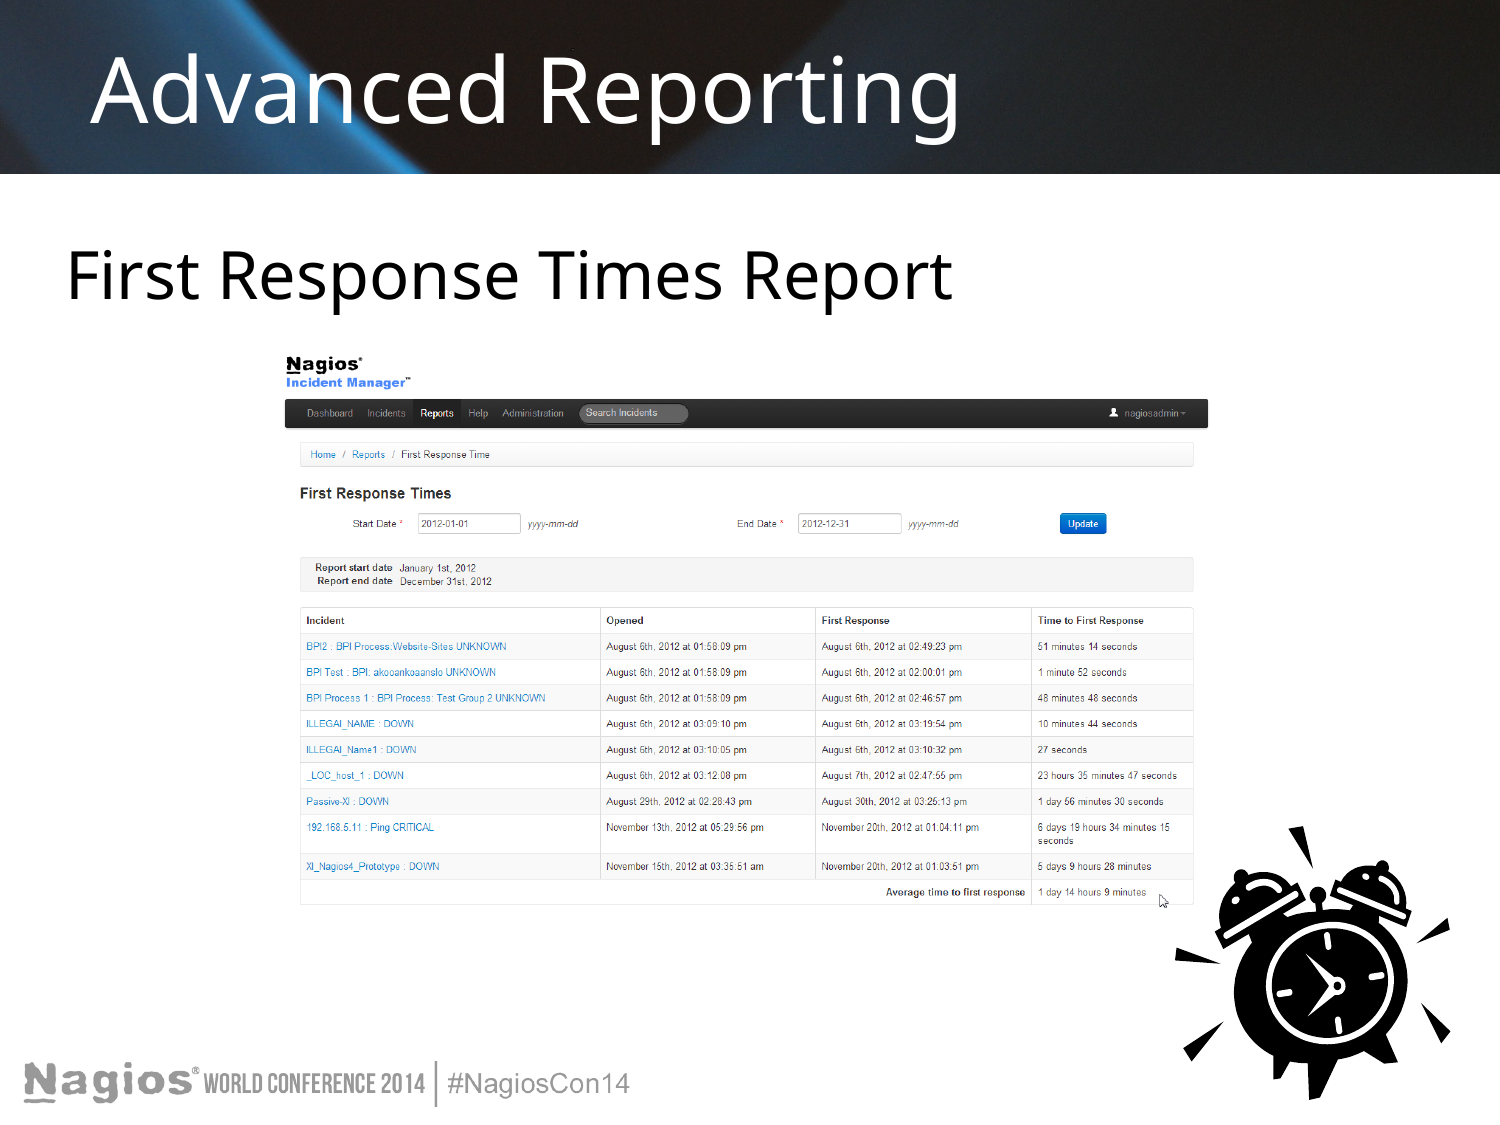

# Advanced Reporting
First Response Times Report